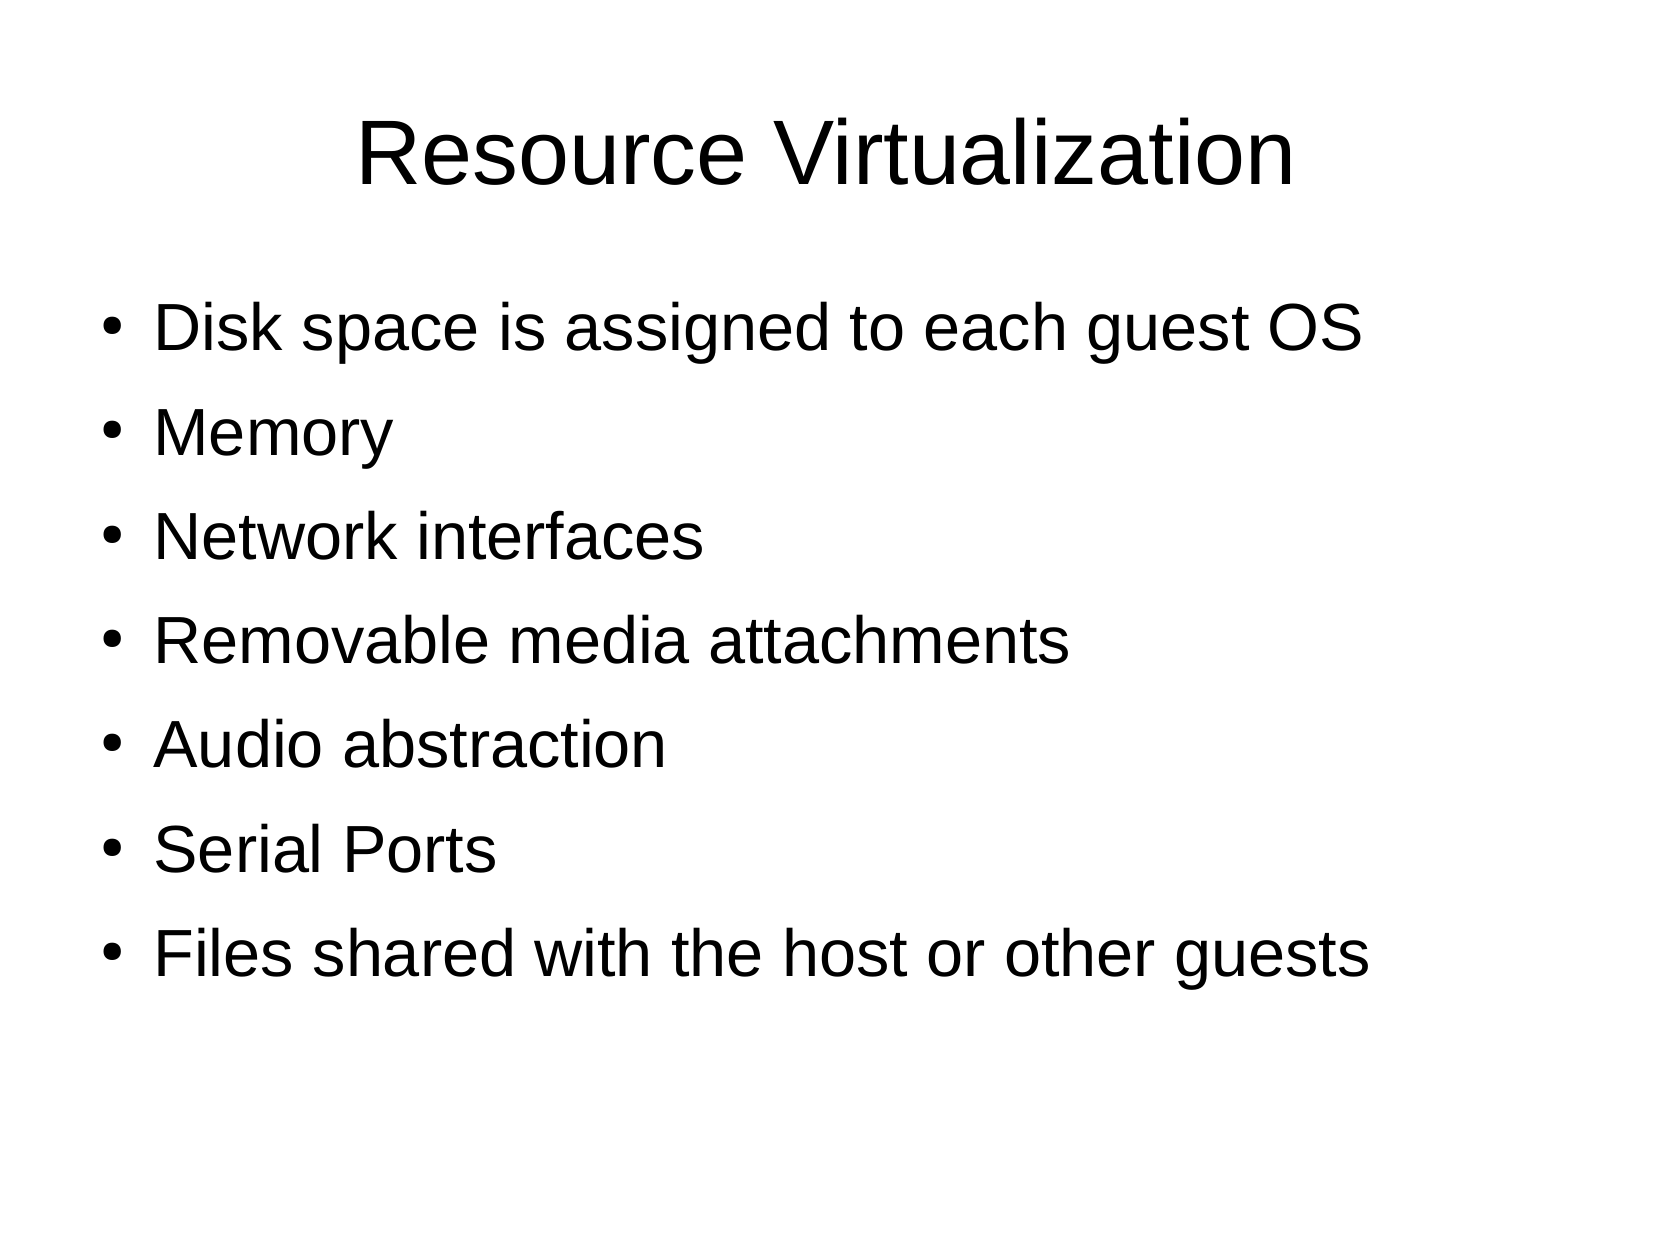

# Resource Virtualization
Disk space is assigned to each guest OS
Memory
Network interfaces
Removable media attachments
Audio abstraction
Serial Ports
Files shared with the host or other guests